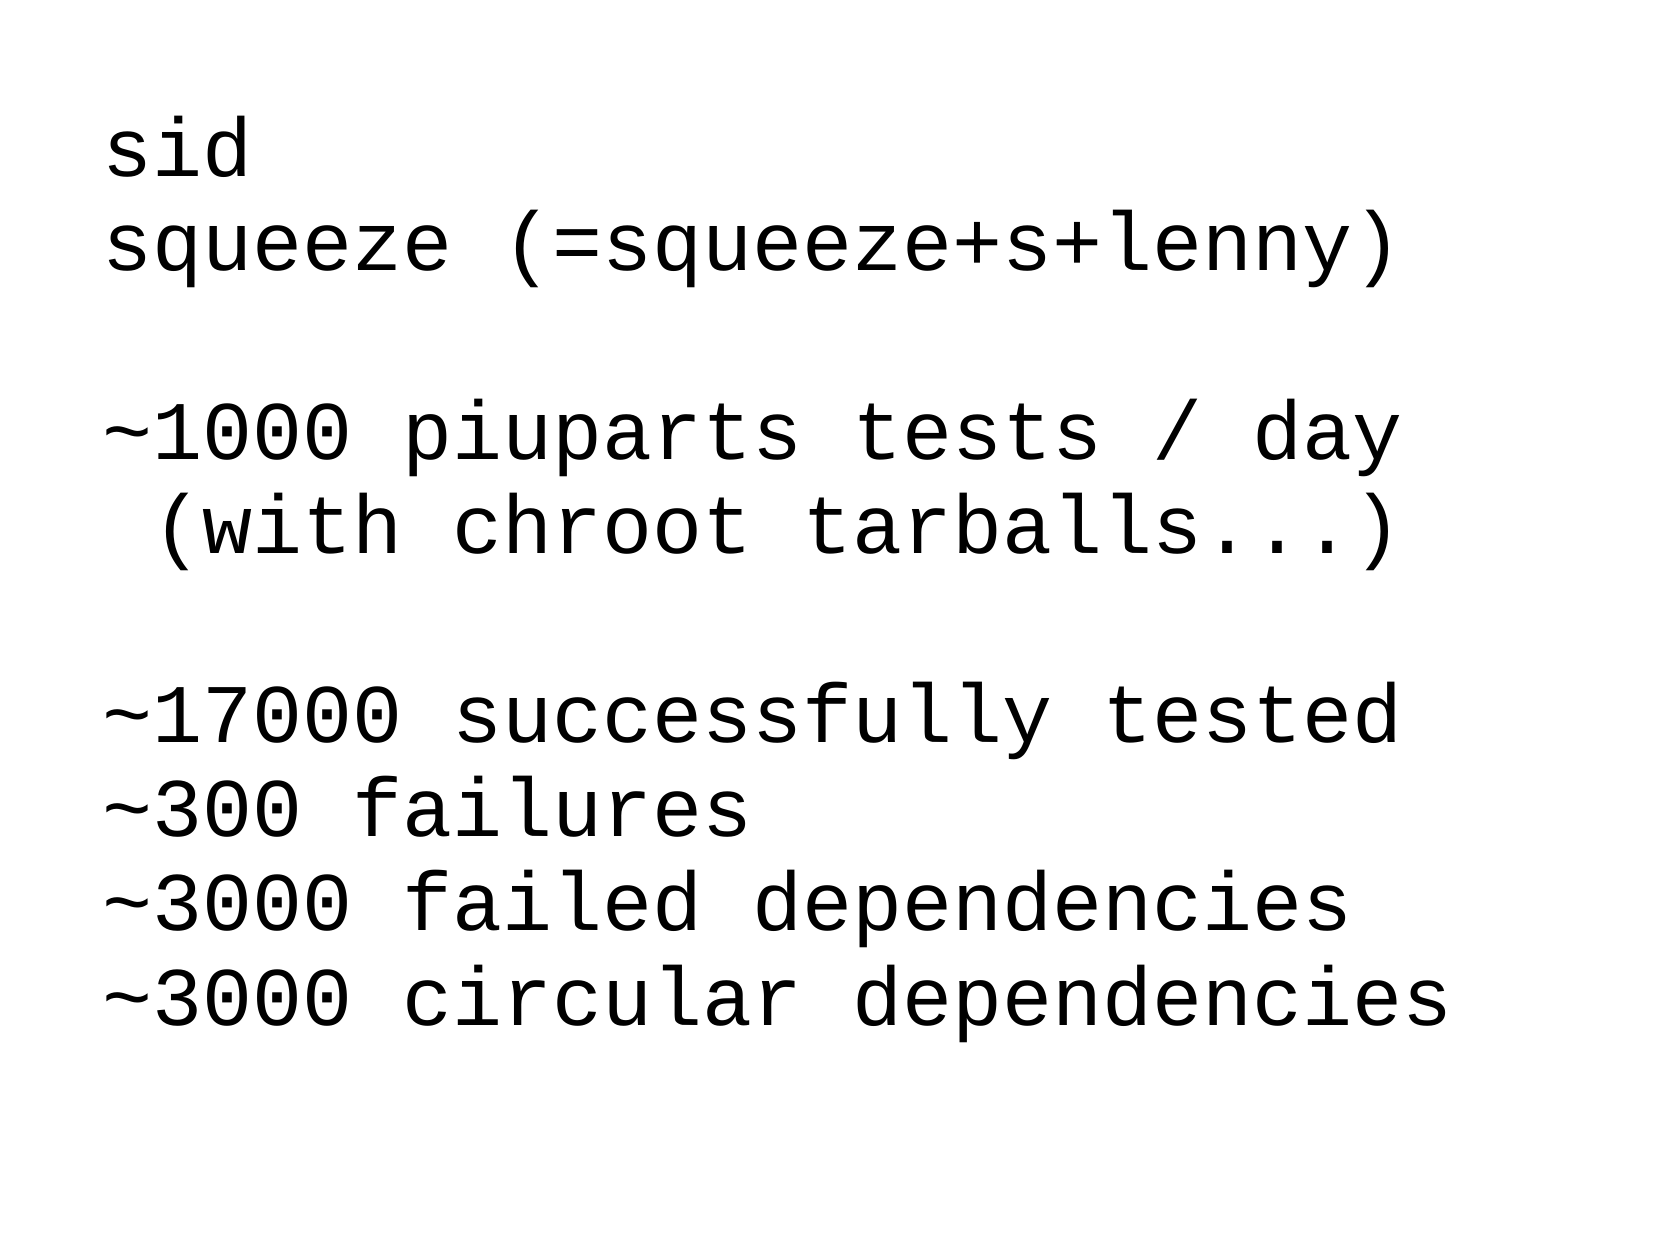

sid
squeeze (=squeeze+s+lenny)
~1000 piuparts tests / day
 (with chroot tarballs...)
~17000 successfully tested
~300 failures
~3000 failed dependencies
~3000 circular dependencies